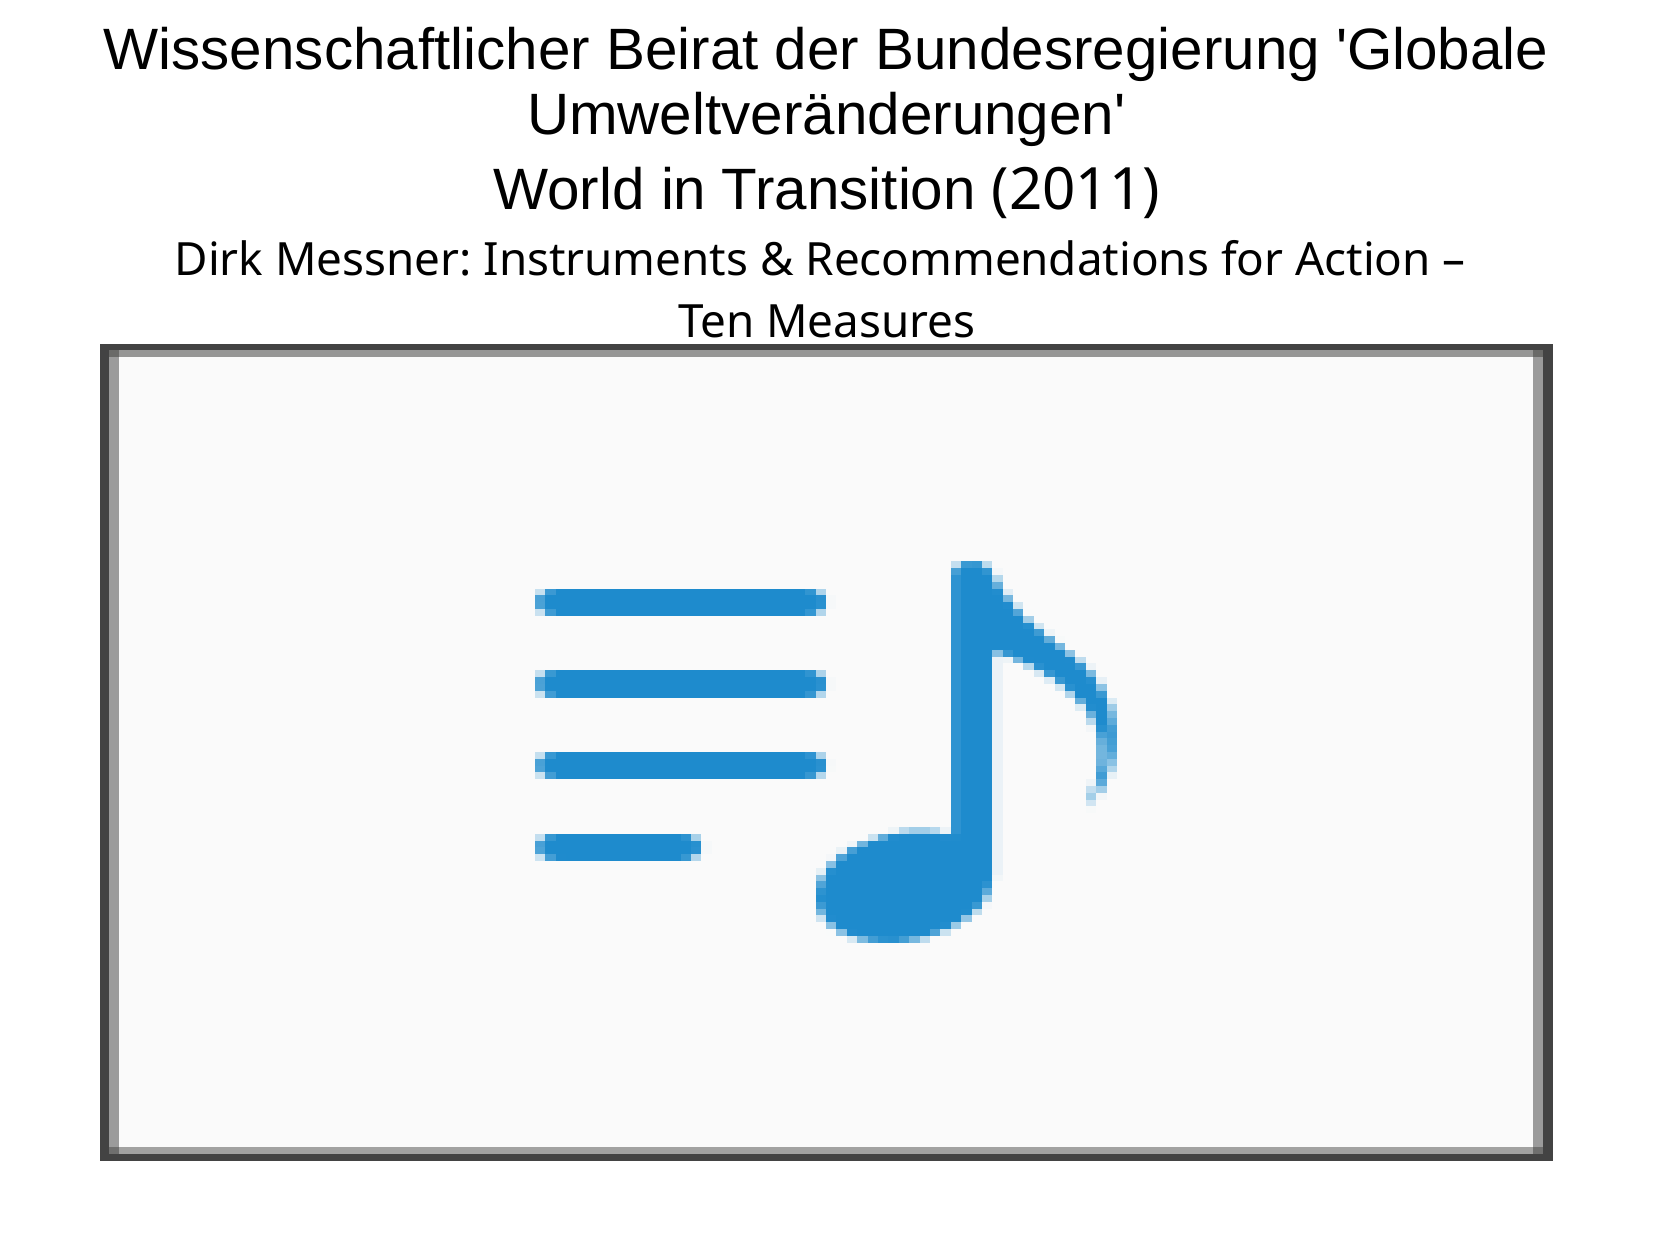

# Wissenschaftlicher Beirat der Bundesregierung 'Globale Umweltveränderungen' World in Transition (2011) Dirk Messner: Instruments & Recommendations for Action – Ten Measures